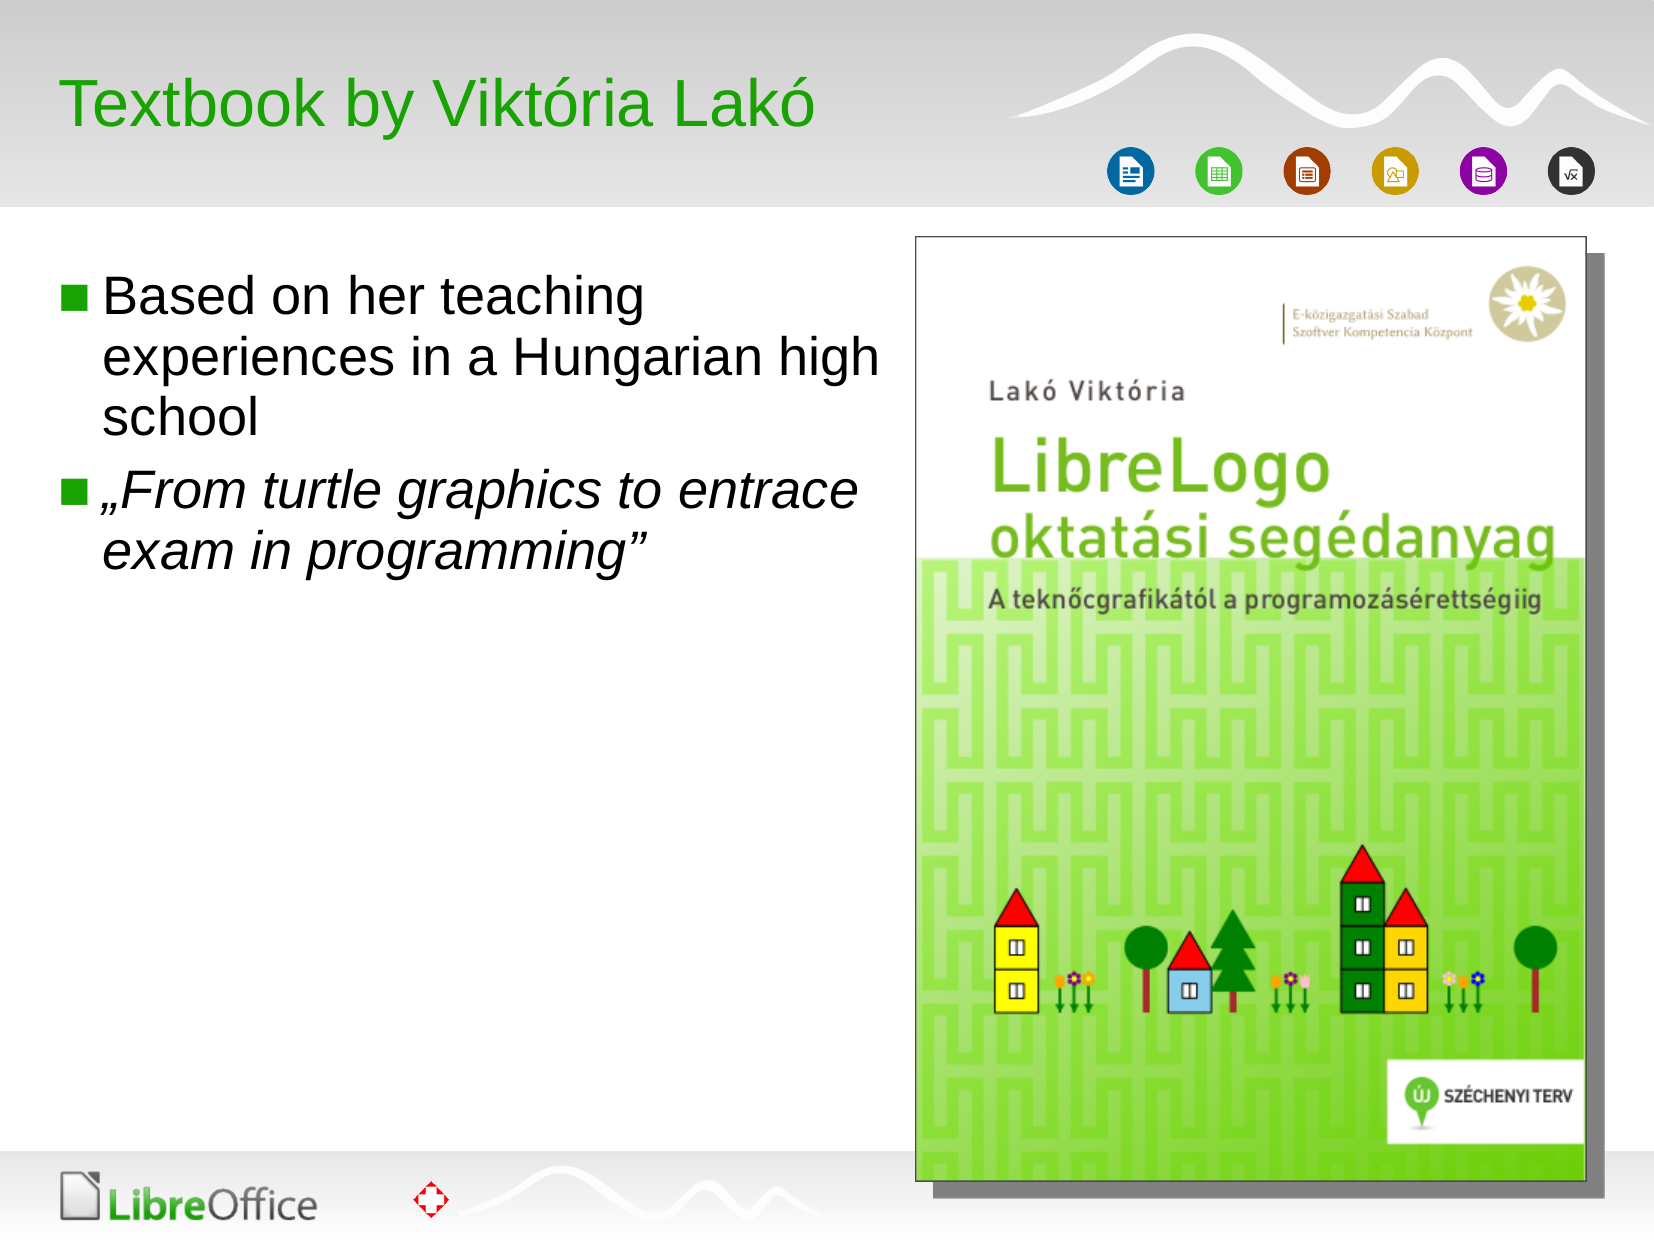

# Textbook by Viktória Lakó
Based on her teaching experiences in a Hungarian high school
„From turtle graphics to entrace exam in programming”